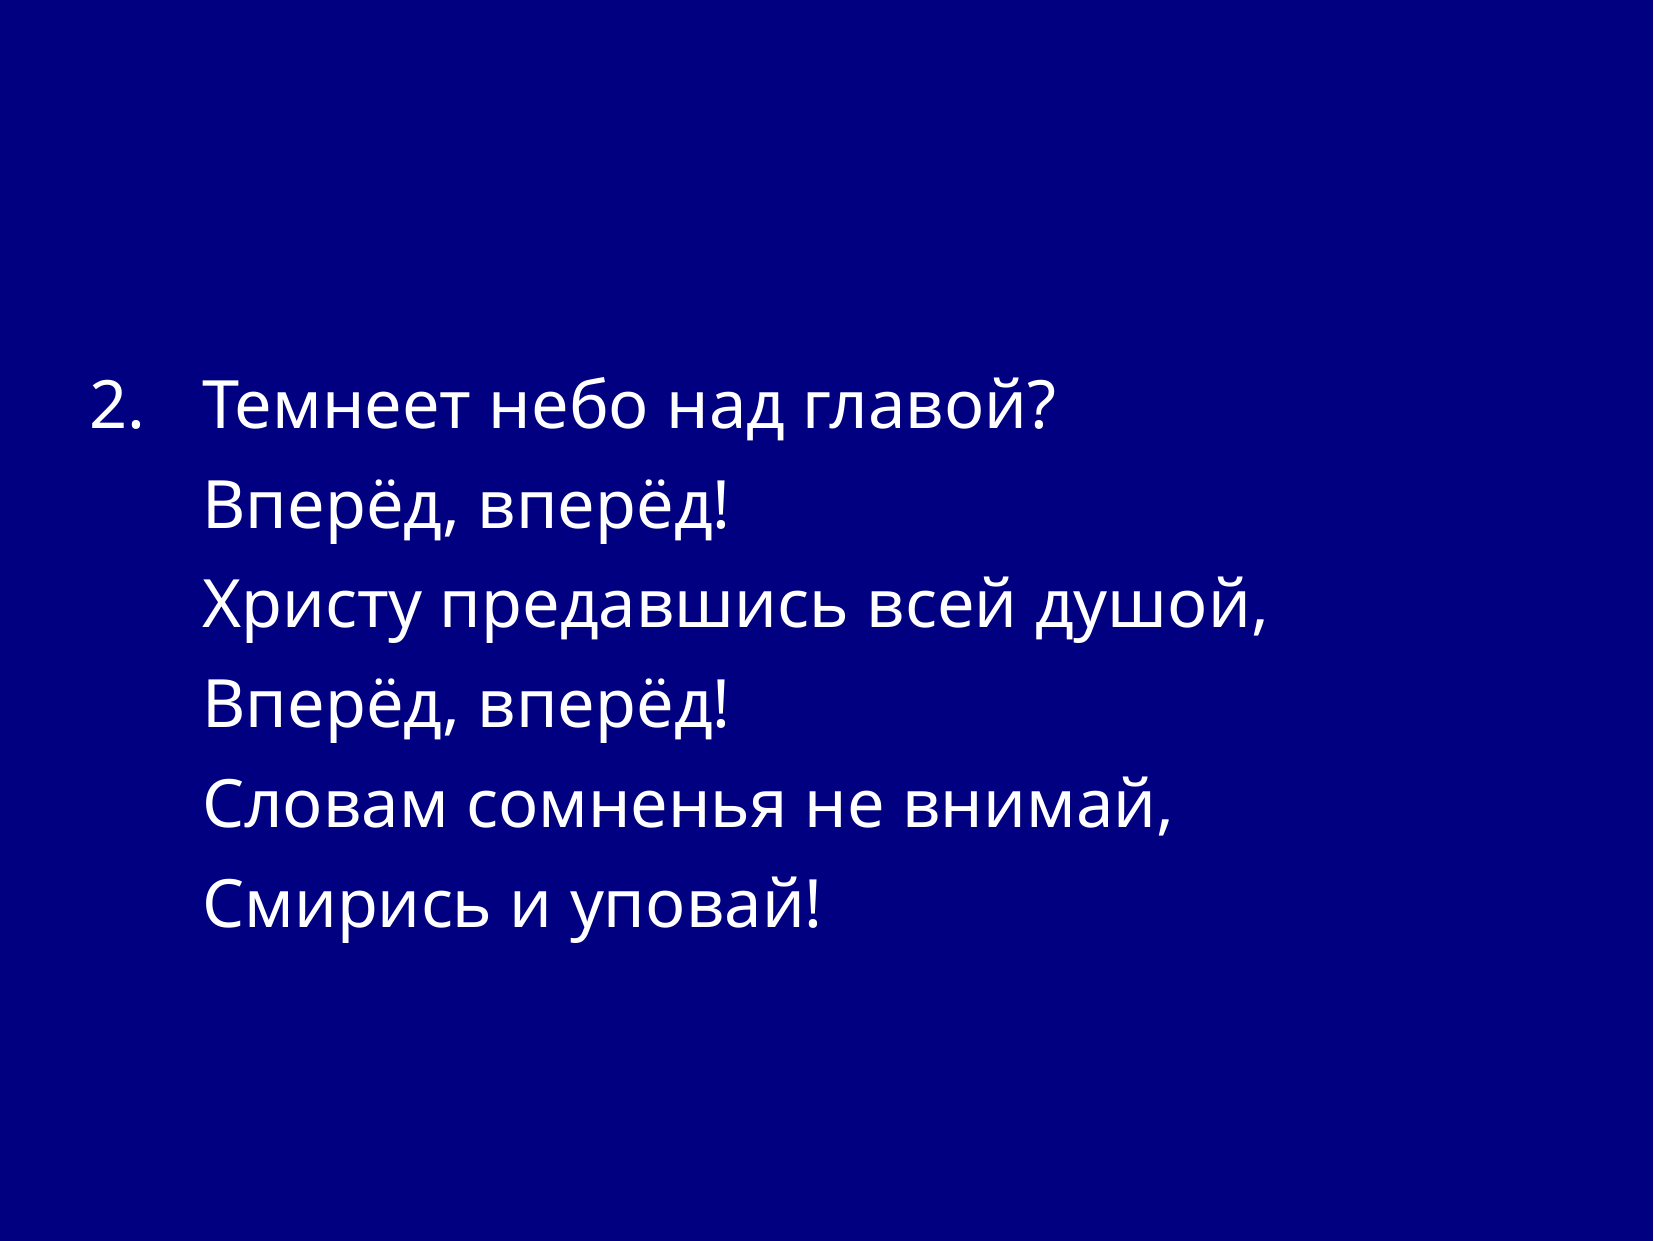

2.	Темнеет небо над главой?
	Вперёд, вперёд!
	Христу предавшись всей душой,
	Вперёд, вперёд!
	Словам сомненья не внимай,
	Смирись и уповай!